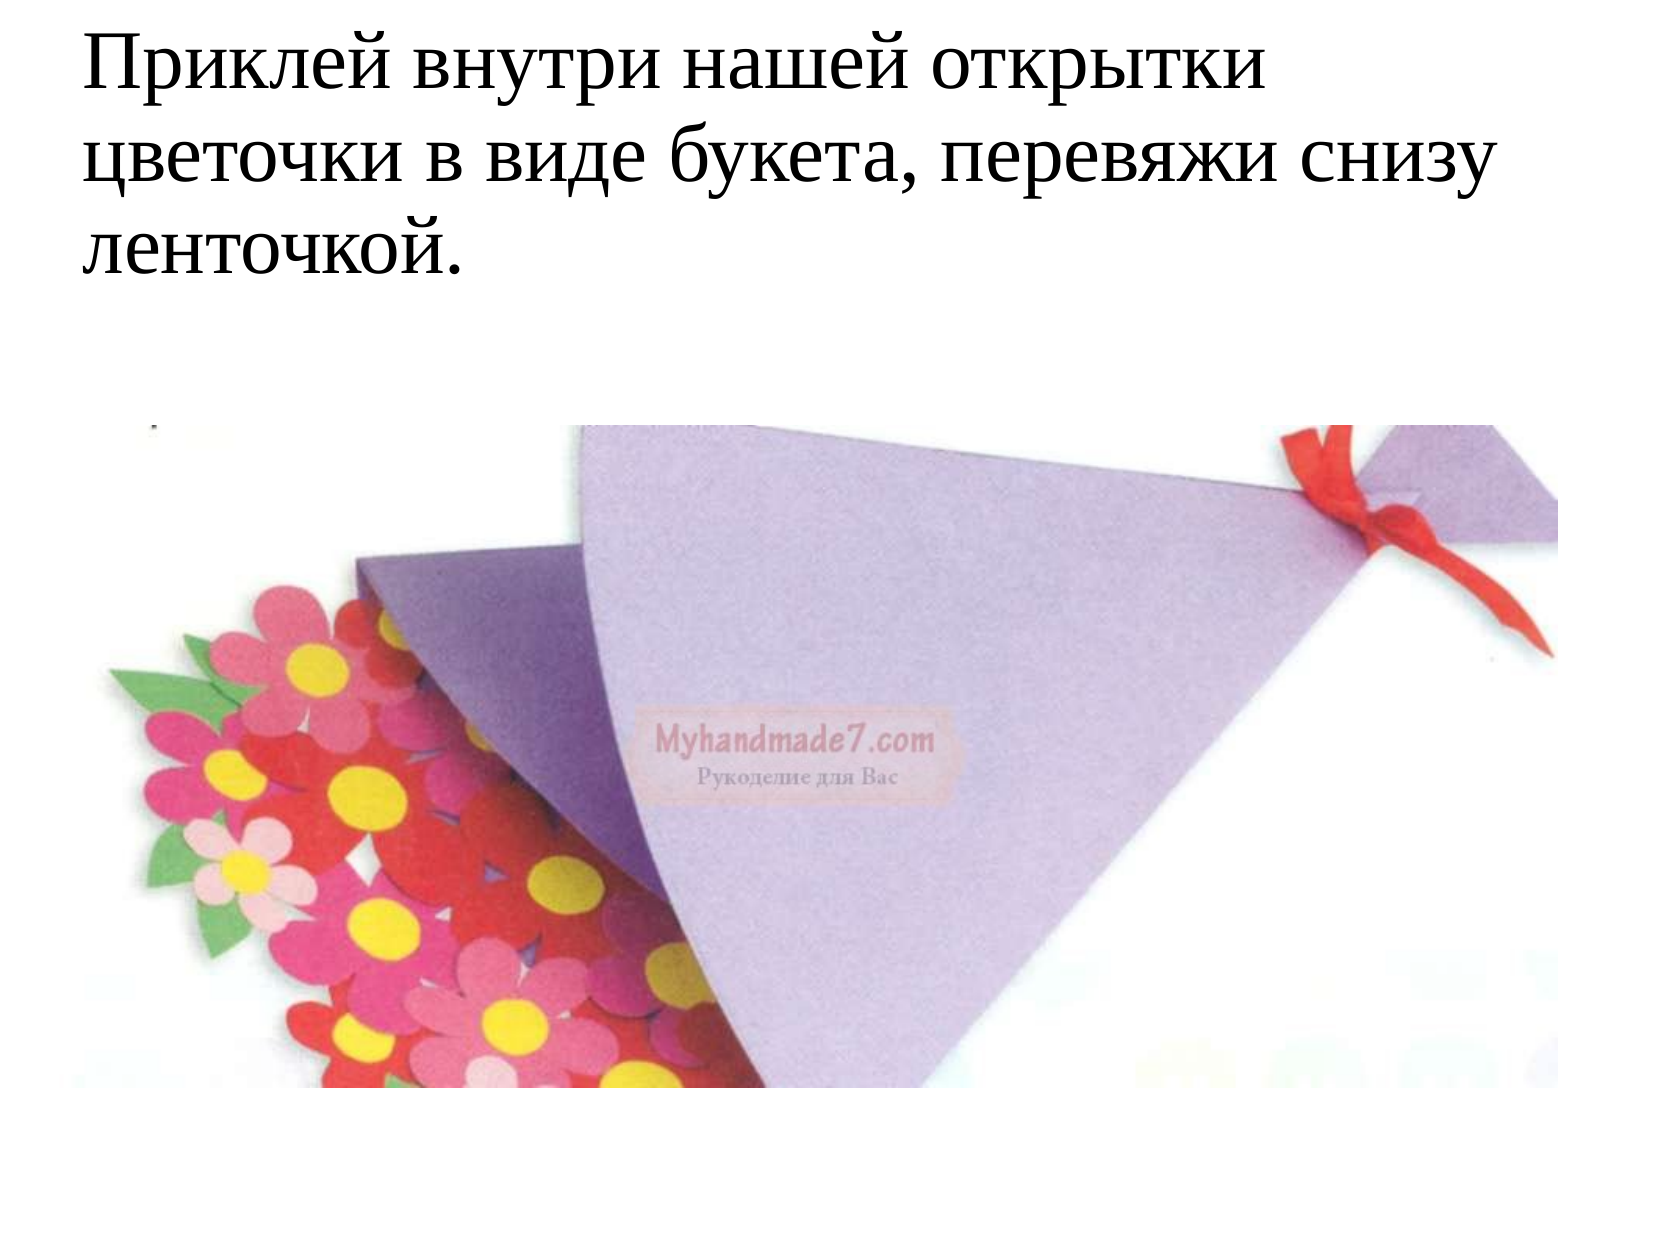

# Приклей внутри нашей открытки цветочки в виде букета, перевяжи снизу ленточкой.